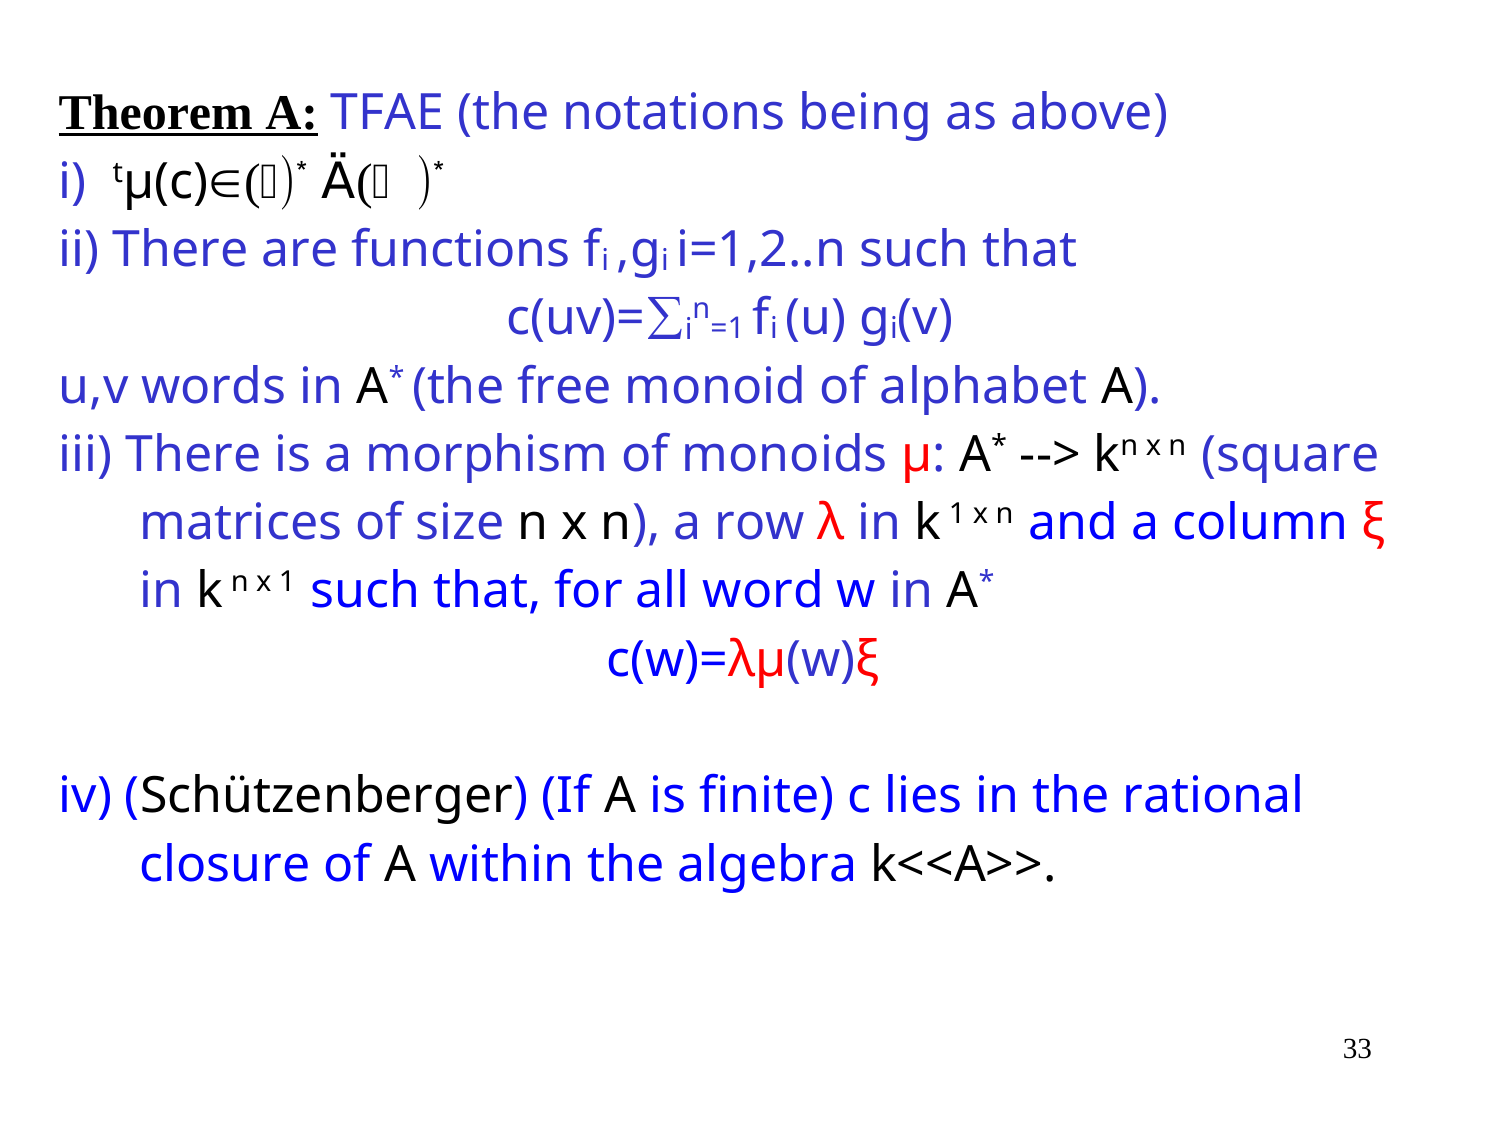

Theorem A: TFAE (the notations being as above)
i) tµ(c)()* Ä( )*
ii) There are functions fi ,gi i=1,2..n such that
c(uv)=∑in=1 fi (u) gi(v)
u,v words in A* (the free monoid of alphabet A).
iii) There is a morphism of monoids μ: A* --> kn x n (square matrices of size n x n), a row λ in k 1 x n and a column ξ in k n x 1 such that, for all word w in A*
c(w)=λμ(w)ξ
iv) (Schützenberger) (If A is finite) c lies in the rational closure of A within the algebra k<<A>>.
33